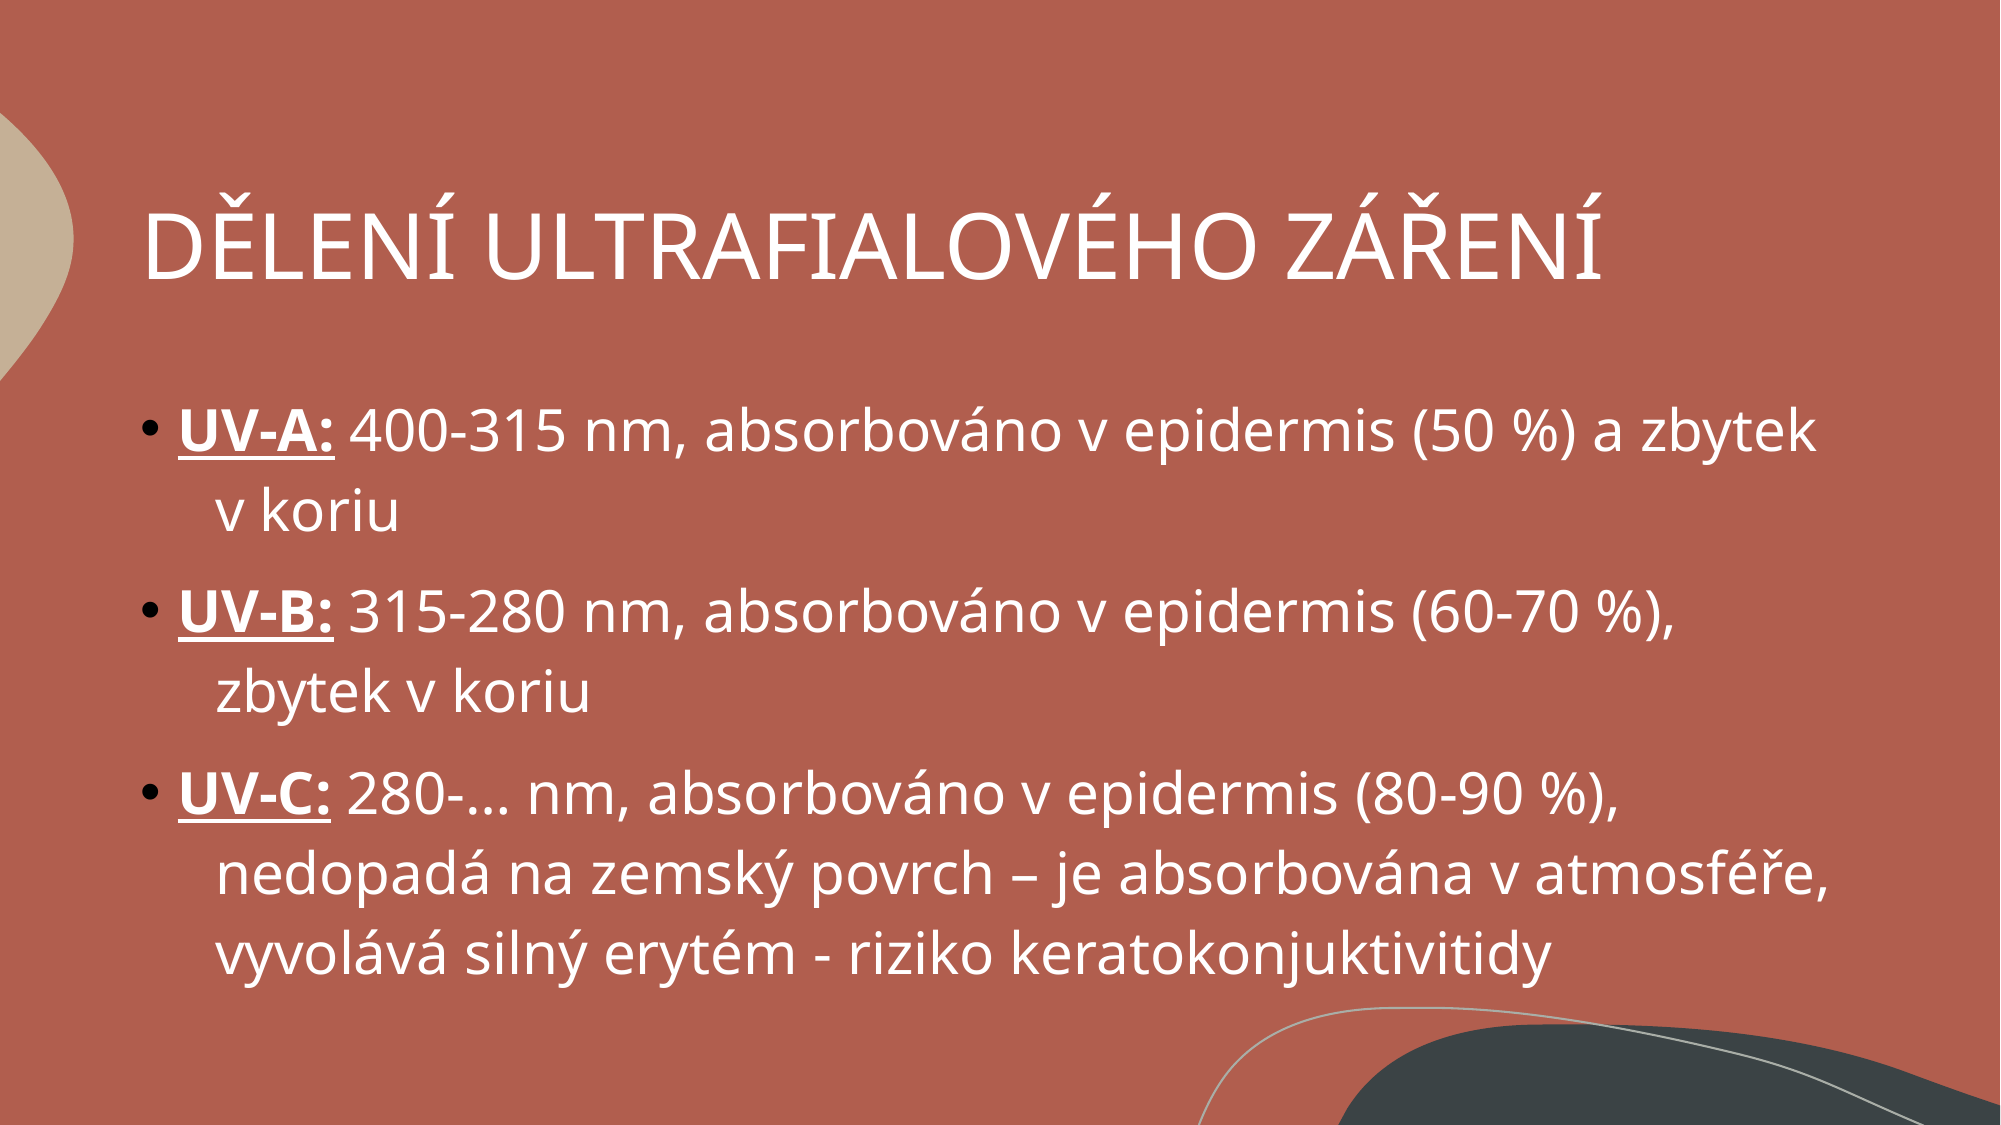

# DĚLENÍ ULTRAFIALOVÉHO ZÁŘENÍ
UV-A: 400-315 nm, absorbováno v epidermis (50 %) a zbytek v koriu
UV-B: 315-280 nm, absorbováno v epidermis (60-70 %), zbytek v koriu
UV-C: 280-… nm, absorbováno v epidermis (80-90 %), nedopadá na zemský povrch – je absorbována v atmosféře, vyvolává silný erytém - riziko keratokonjuktivitidy